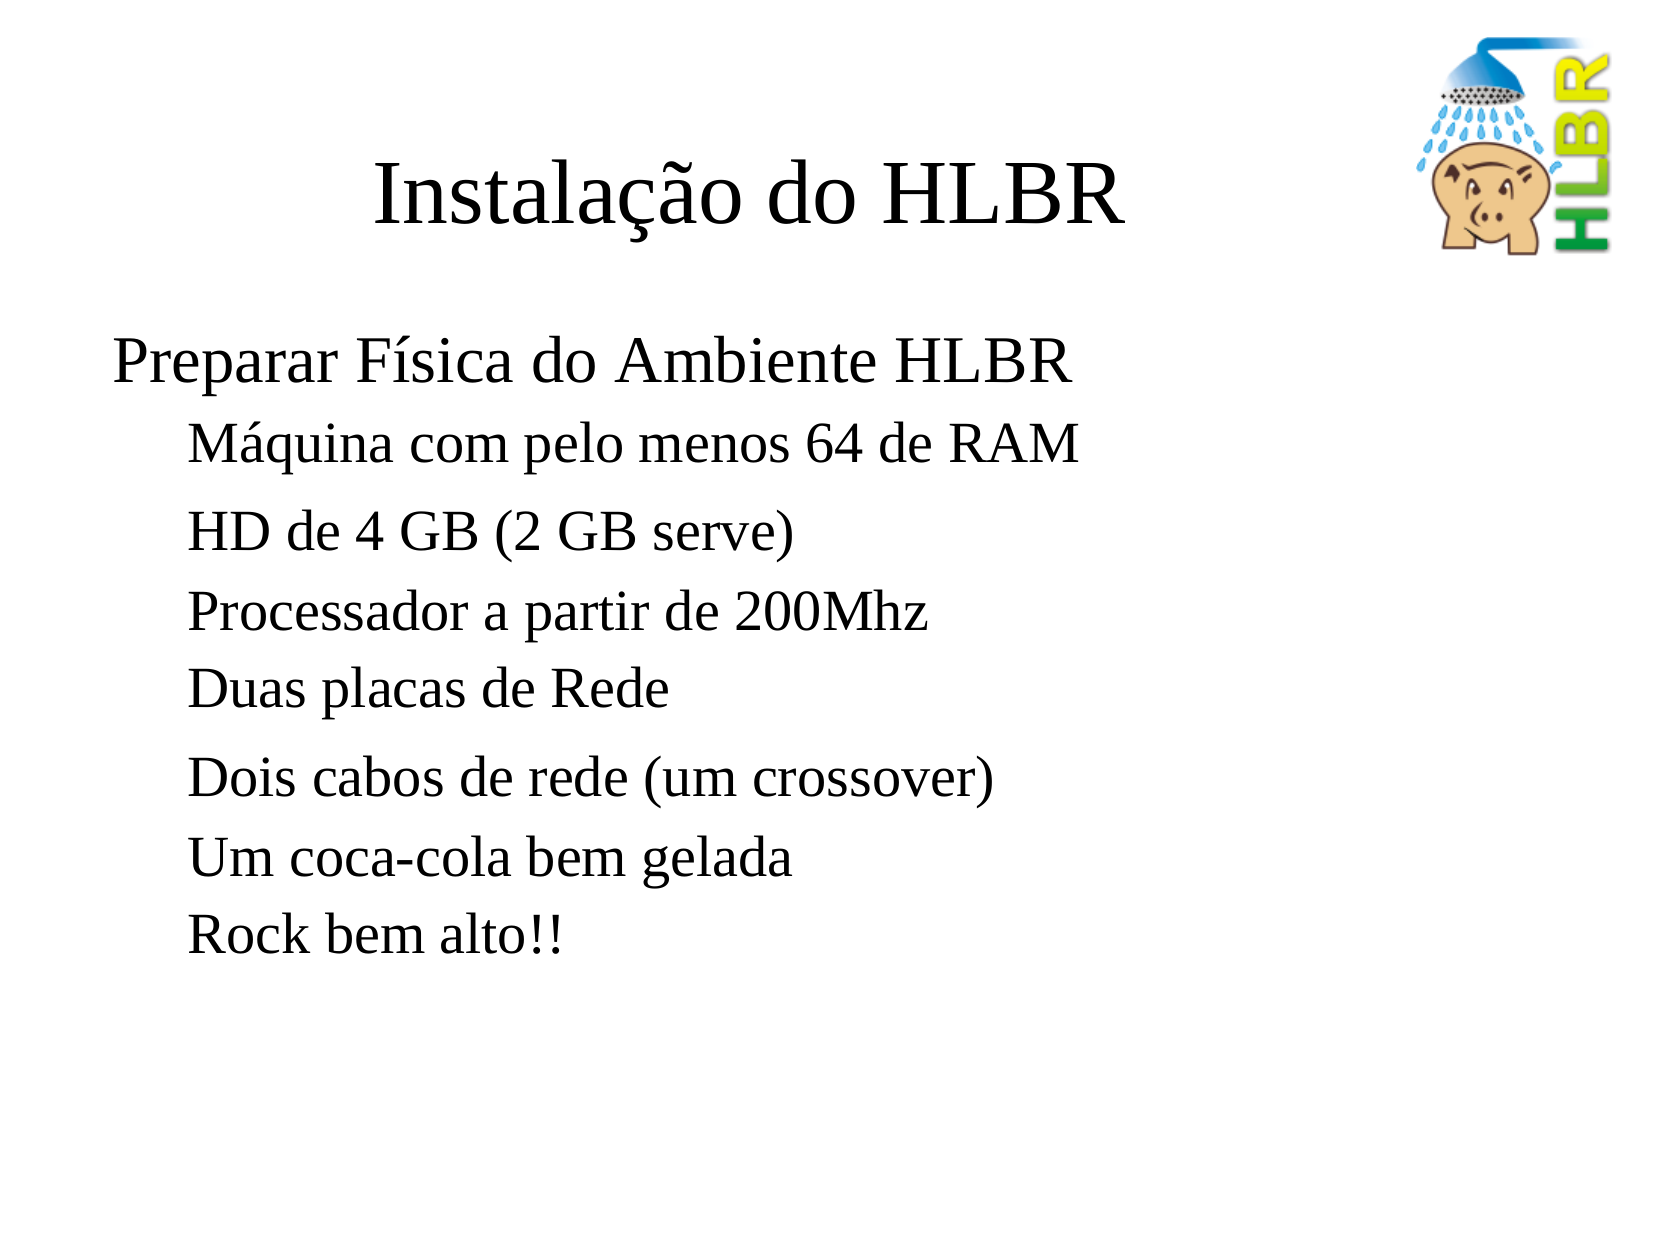

# Instalação do HLBR
Preparar Física do Ambiente HLBR
Máquina com pelo menos 64 de RAM
HD de 4 GB (2 GB serve)‏
Processador a partir de 200Mhz
Duas placas de Rede
Dois cabos de rede (um crossover)‏
Um coca-cola bem gelada
Rock bem alto!!